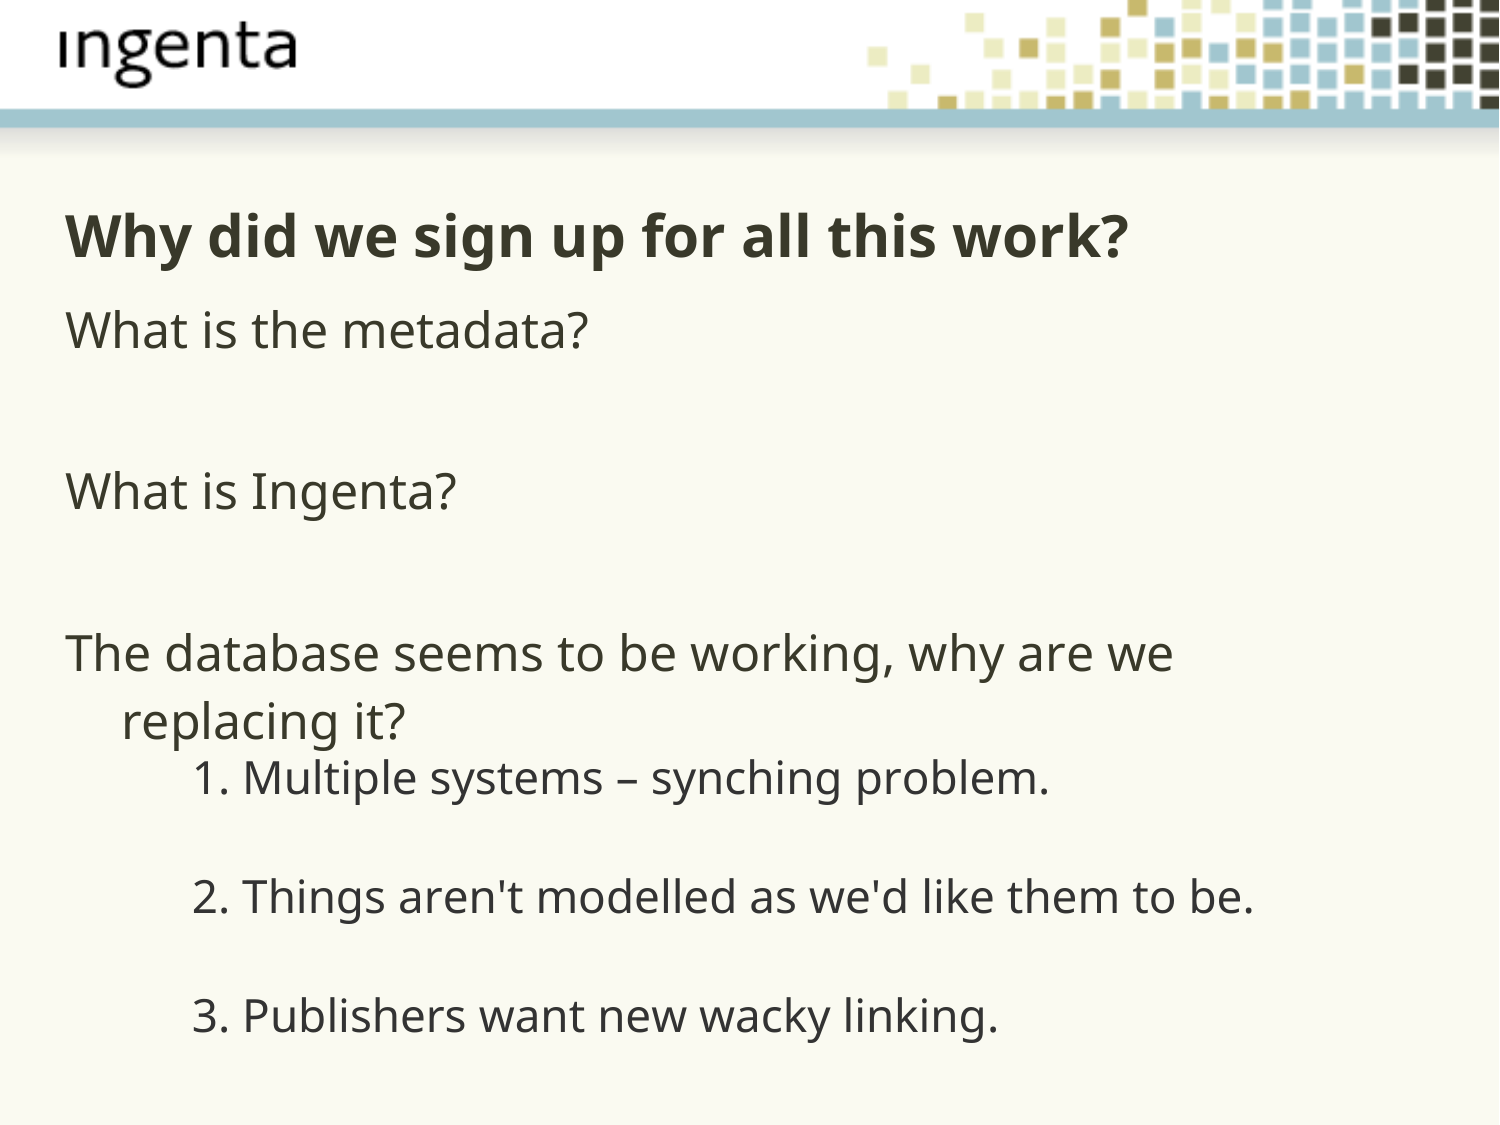

# Why did we sign up for all this work?
What is the metadata?
What is Ingenta?
The database seems to be working, why are we replacing it?
1. Multiple systems – synching problem.
2. Things aren't modelled as we'd like them to be.
3. Publishers want new wacky linking.